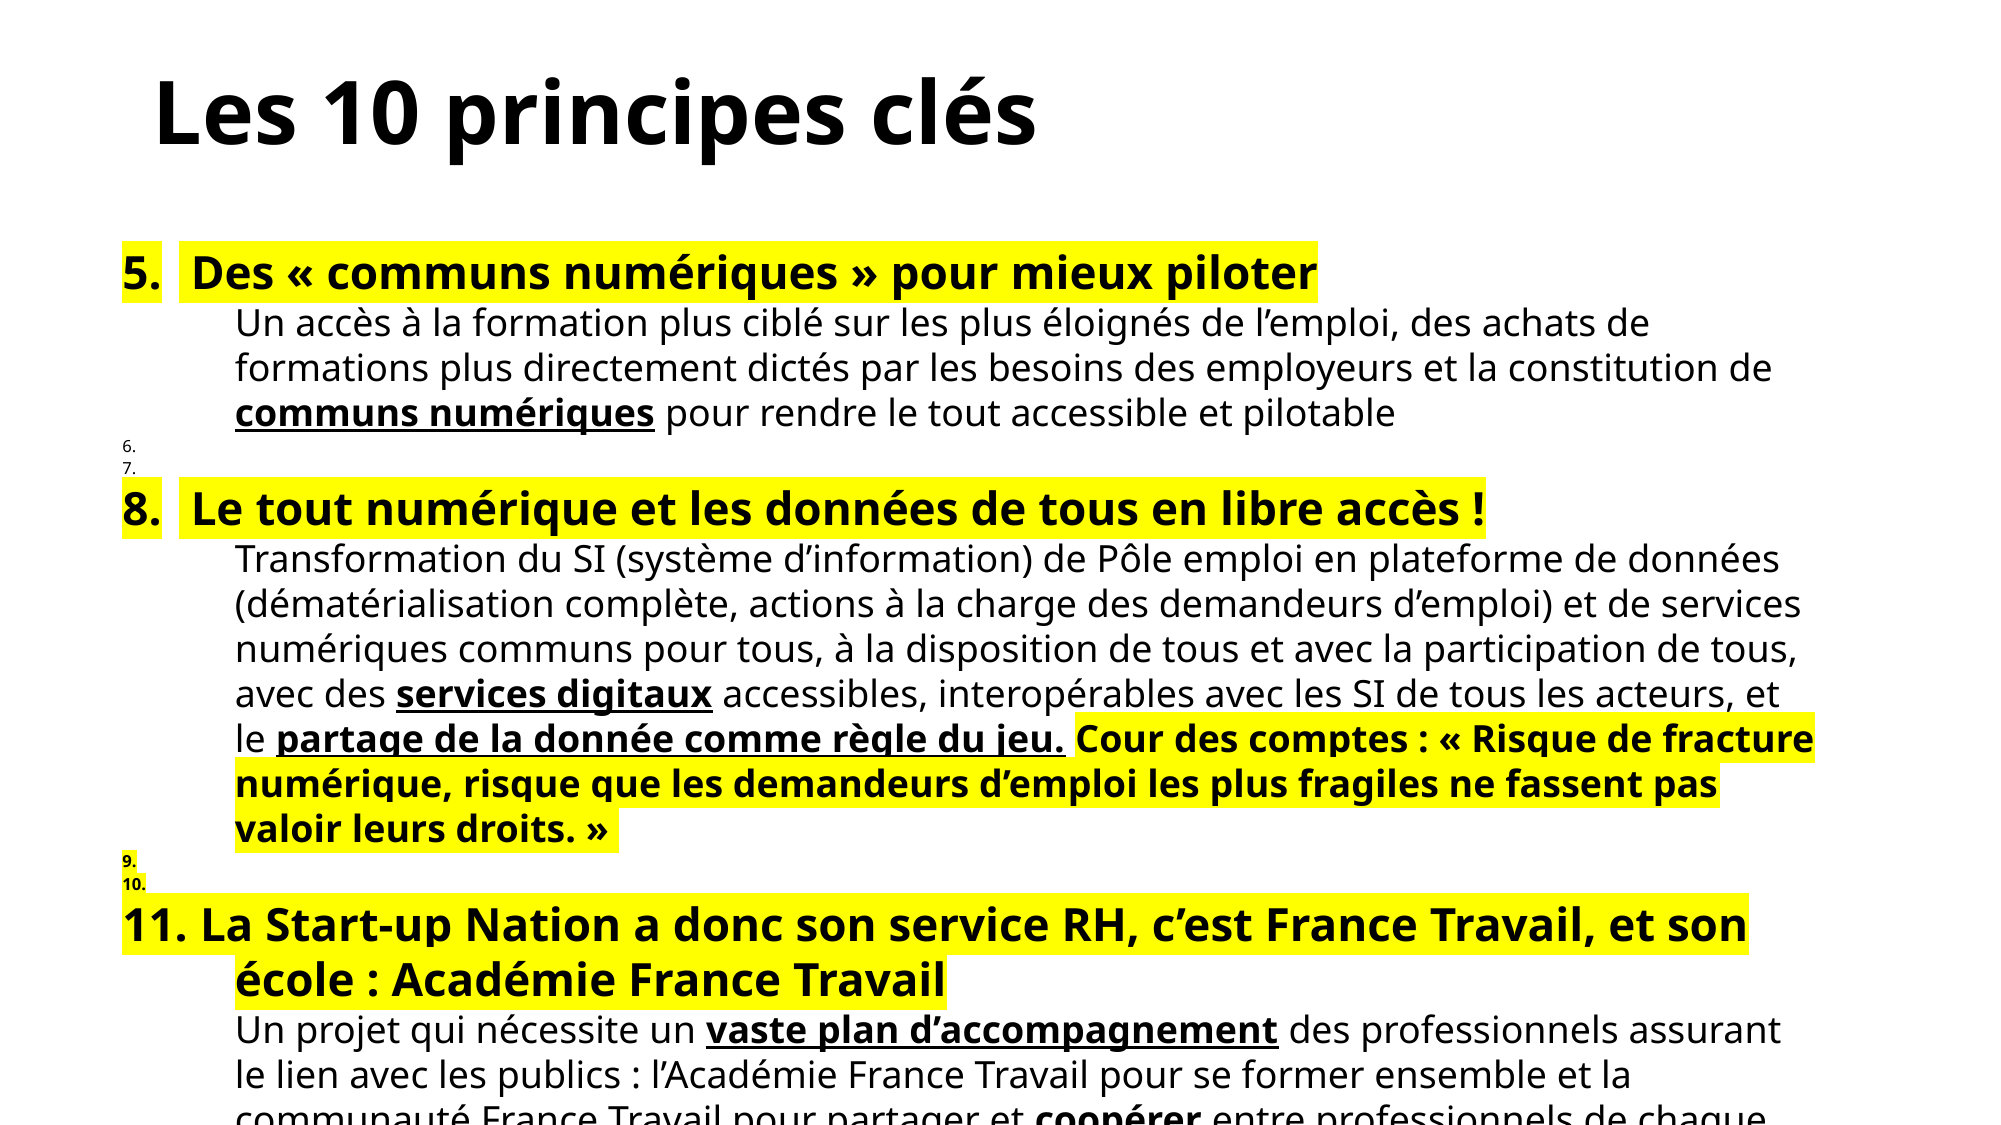

# Les 10 principes clés
 Des « communs numériques » pour mieux piloter
Un accès à la formation plus ciblé sur les plus éloignés de l’emploi, des achats de formations plus directement dictés par les besoins des employeurs et la constitution de communs numériques pour rendre le tout accessible et pilotable
 Le tout numérique et les données de tous en libre accès !
Transformation du SI (système d’information) de Pôle emploi en plateforme de données (dématérialisation complète, actions à la charge des demandeurs d’emploi) et de services numériques communs pour tous, à la disposition de tous et avec la participation de tous, avec des services digitaux accessibles, interopérables avec les SI de tous les acteurs, et le partage de la donnée comme règle du jeu. Cour des comptes : « Risque de fracture numérique, risque que les demandeurs d’emploi les plus fragiles ne fassent pas valoir leurs droits. »
 La Start-up Nation a donc son service RH, c’est France Travail, et son école : Académie France Travail
Un projet qui nécessite un vaste plan d’accompagnement des professionnels assurant le lien avec les publics : l’Académie France Travail pour se former ensemble et la communauté France Travail pour partager et coopérer entre professionnels de chaque territoire